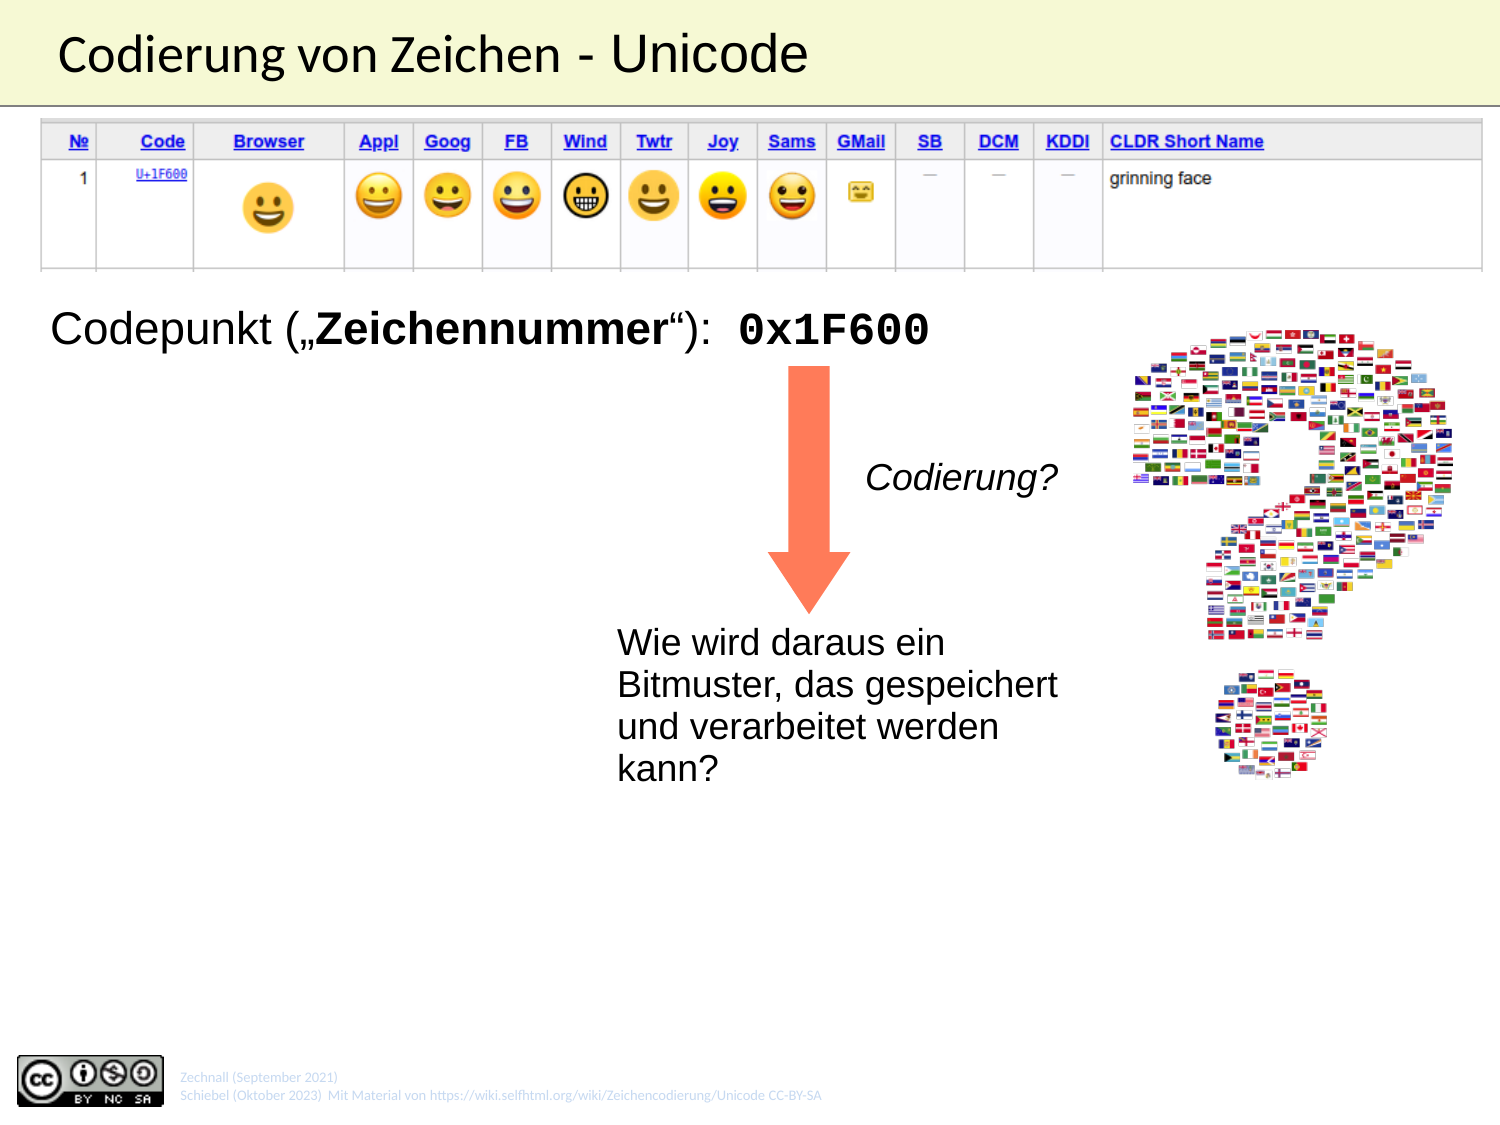

# Codierung von Zeichen - Unicode
Codepunkt („Zeichennummer“): 0x1F600
Codierung?
Wie wird daraus ein Bitmuster, das gespeichert und verarbeitet werden kann?